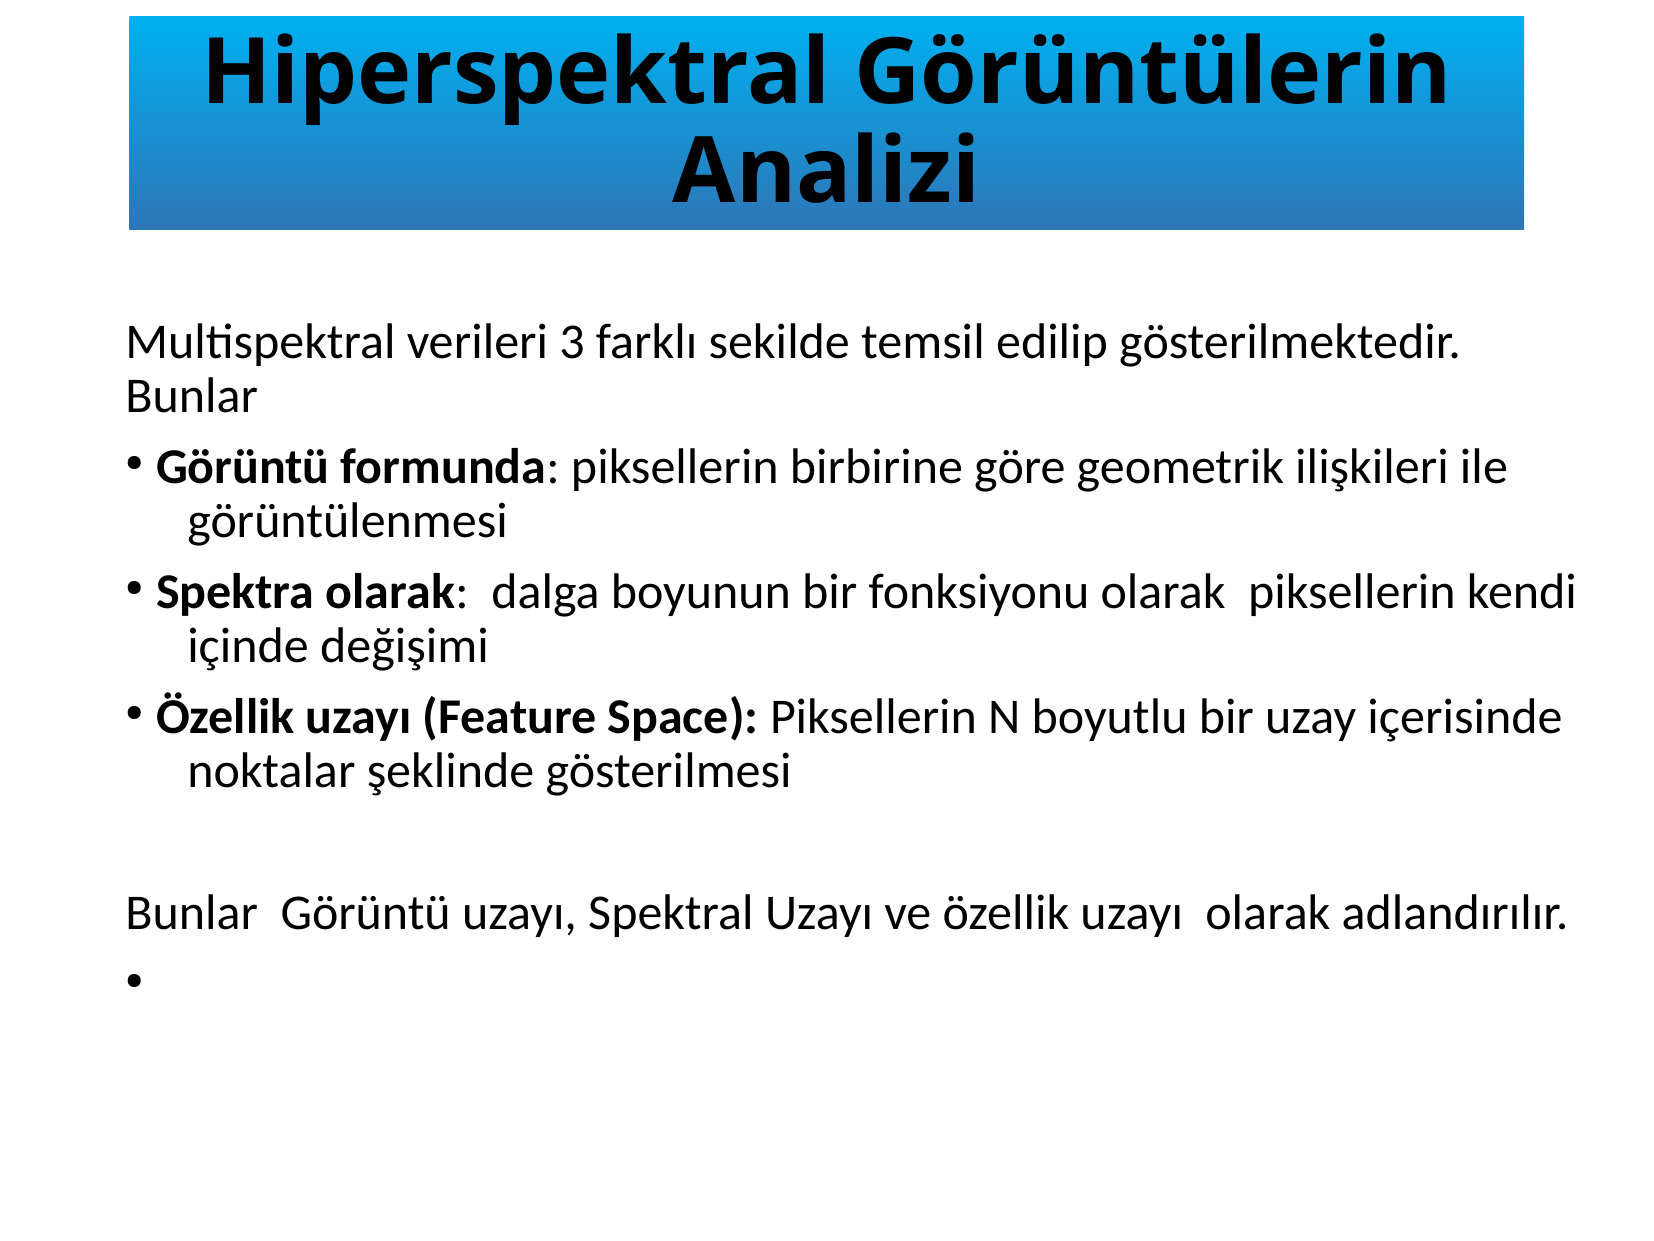

Hiperspektral Görüntülerin Analizi
# Multispektral verileri 3 farklı sekilde temsil edilip gösterilmektedir. Bunlar
Görüntü formunda: piksellerin birbirine göre geometrik ilişkileri ile görüntülenmesi
Spektra olarak: dalga boyunun bir fonksiyonu olarak piksellerin kendi içinde değişimi
Özellik uzayı (Feature Space): Piksellerin N boyutlu bir uzay içerisinde noktalar şeklinde gösterilmesi
Bunlar Görüntü uzayı, Spektral Uzayı ve özellik uzayı olarak adlandırılır.